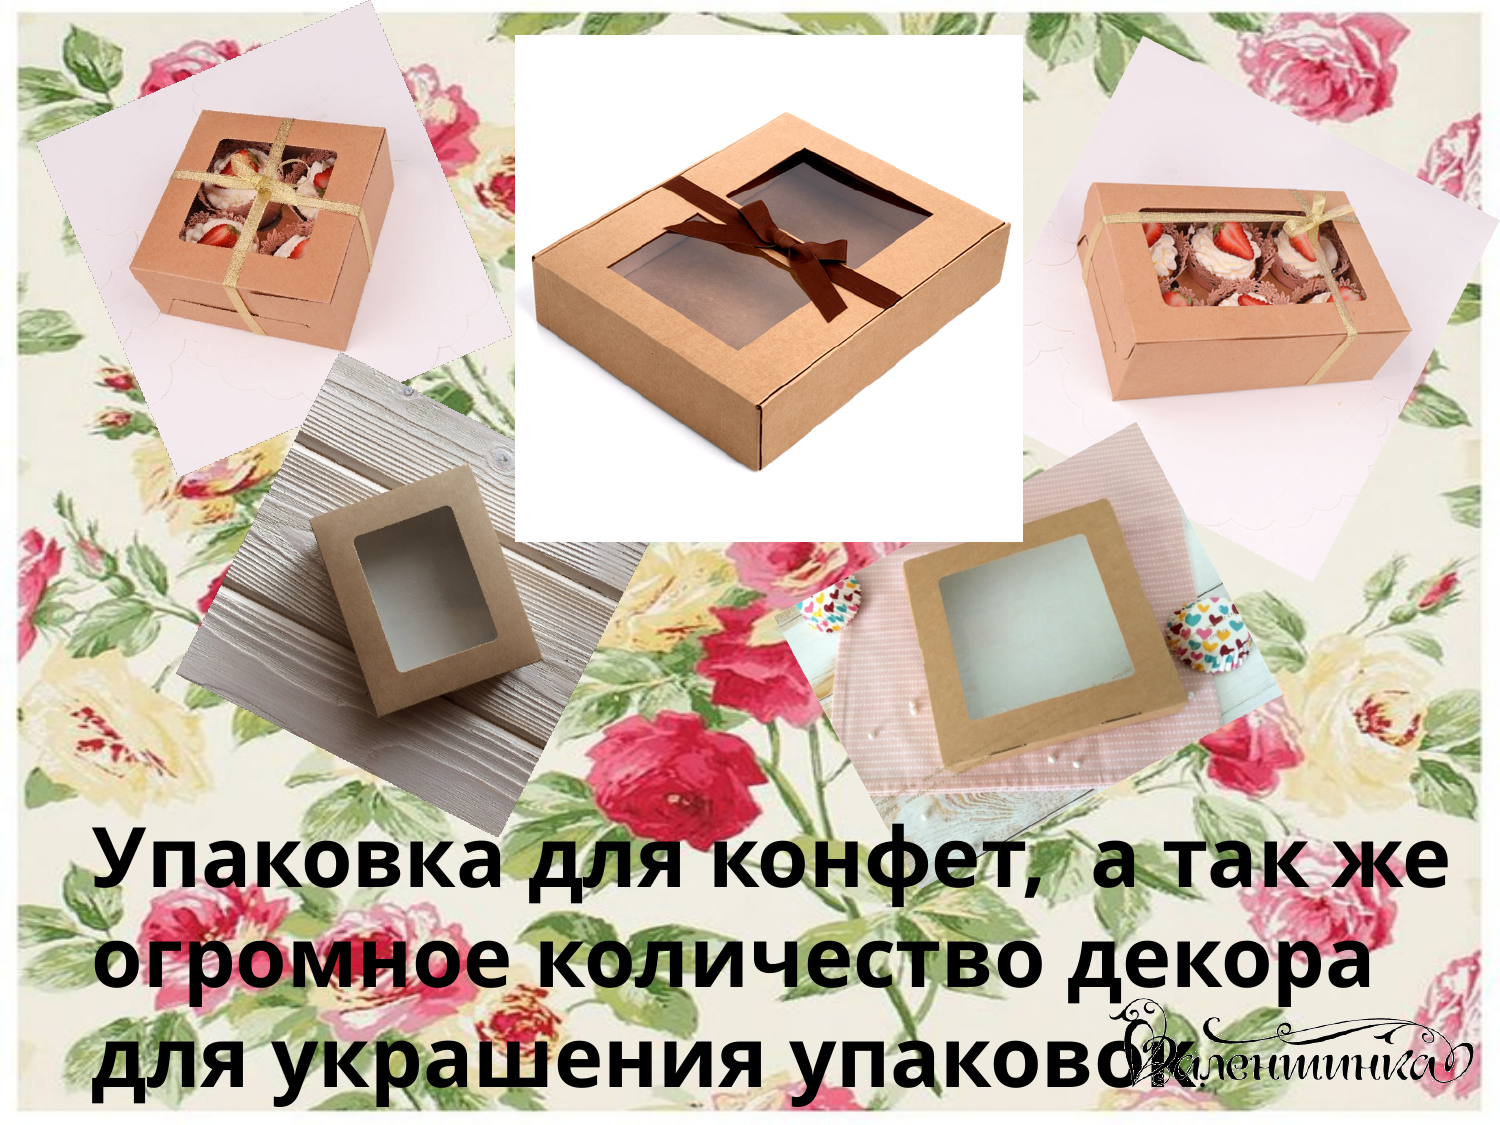

Упаковка для конфет, а так же огромное количество декора для украшения упаковок.